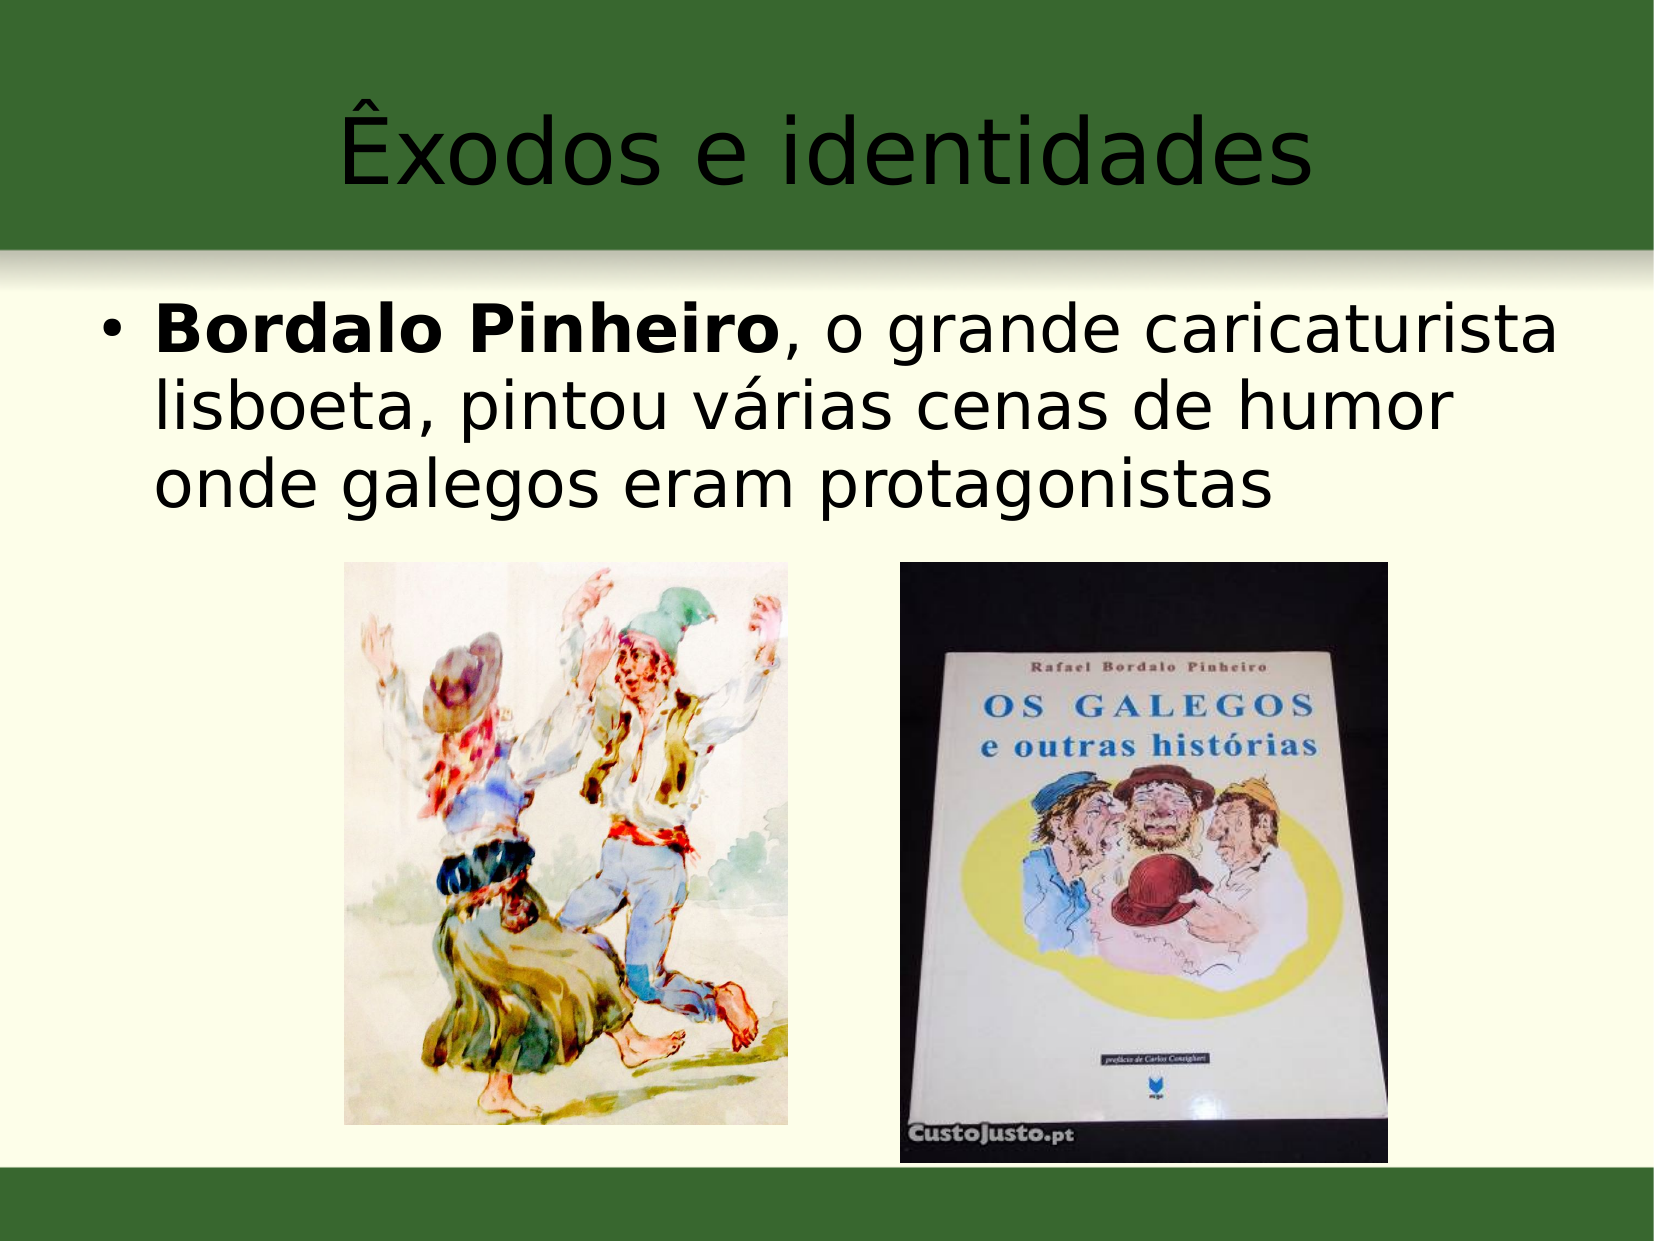

# Êxodos e identidades
Bordalo Pinheiro, o grande caricaturista lisboeta, pintou várias cenas de humor onde galegos eram protagonistas